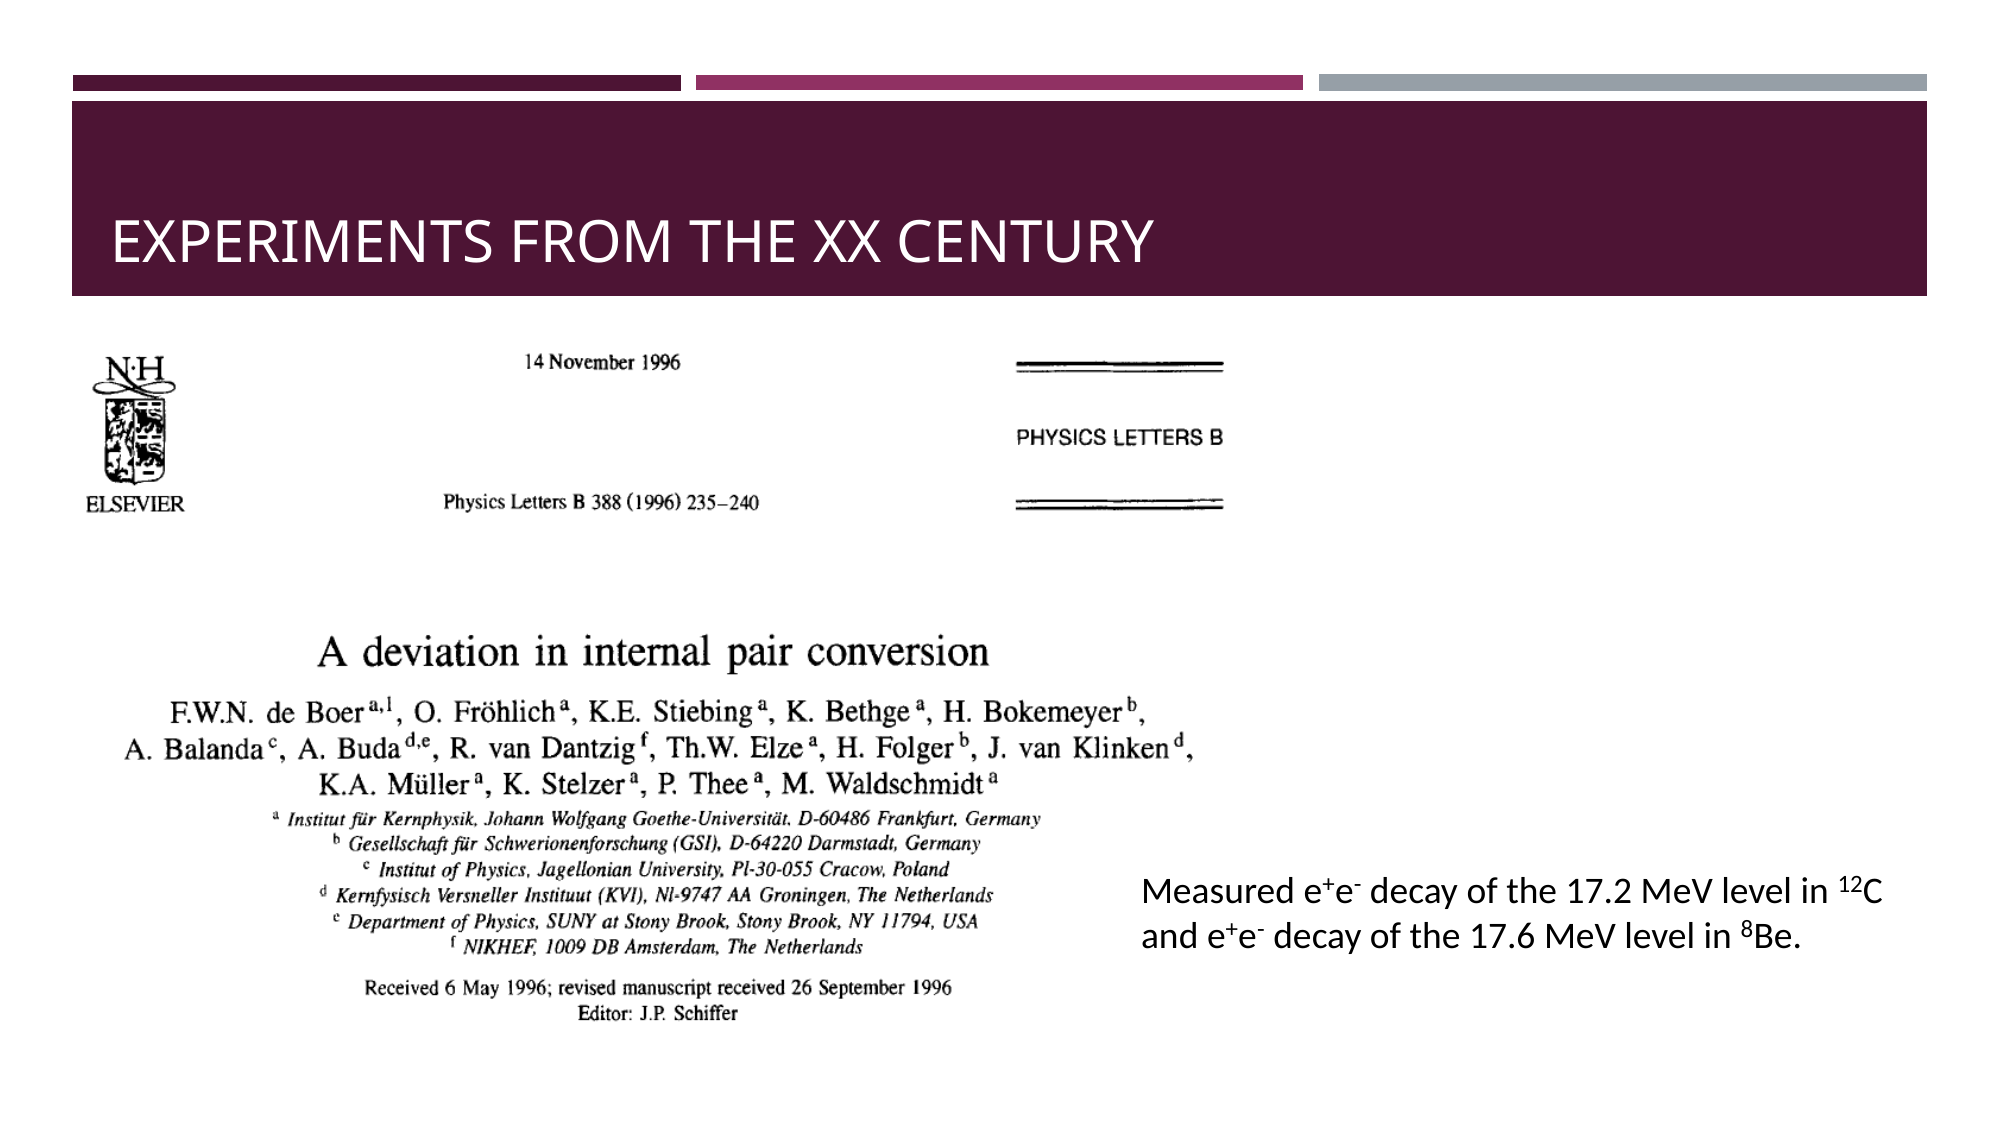

# Experiments from the XX century
Measured e+e- decay of the 17.2 MeV level in 12C and e+e- decay of the 17.6 MeV level in 8Be.